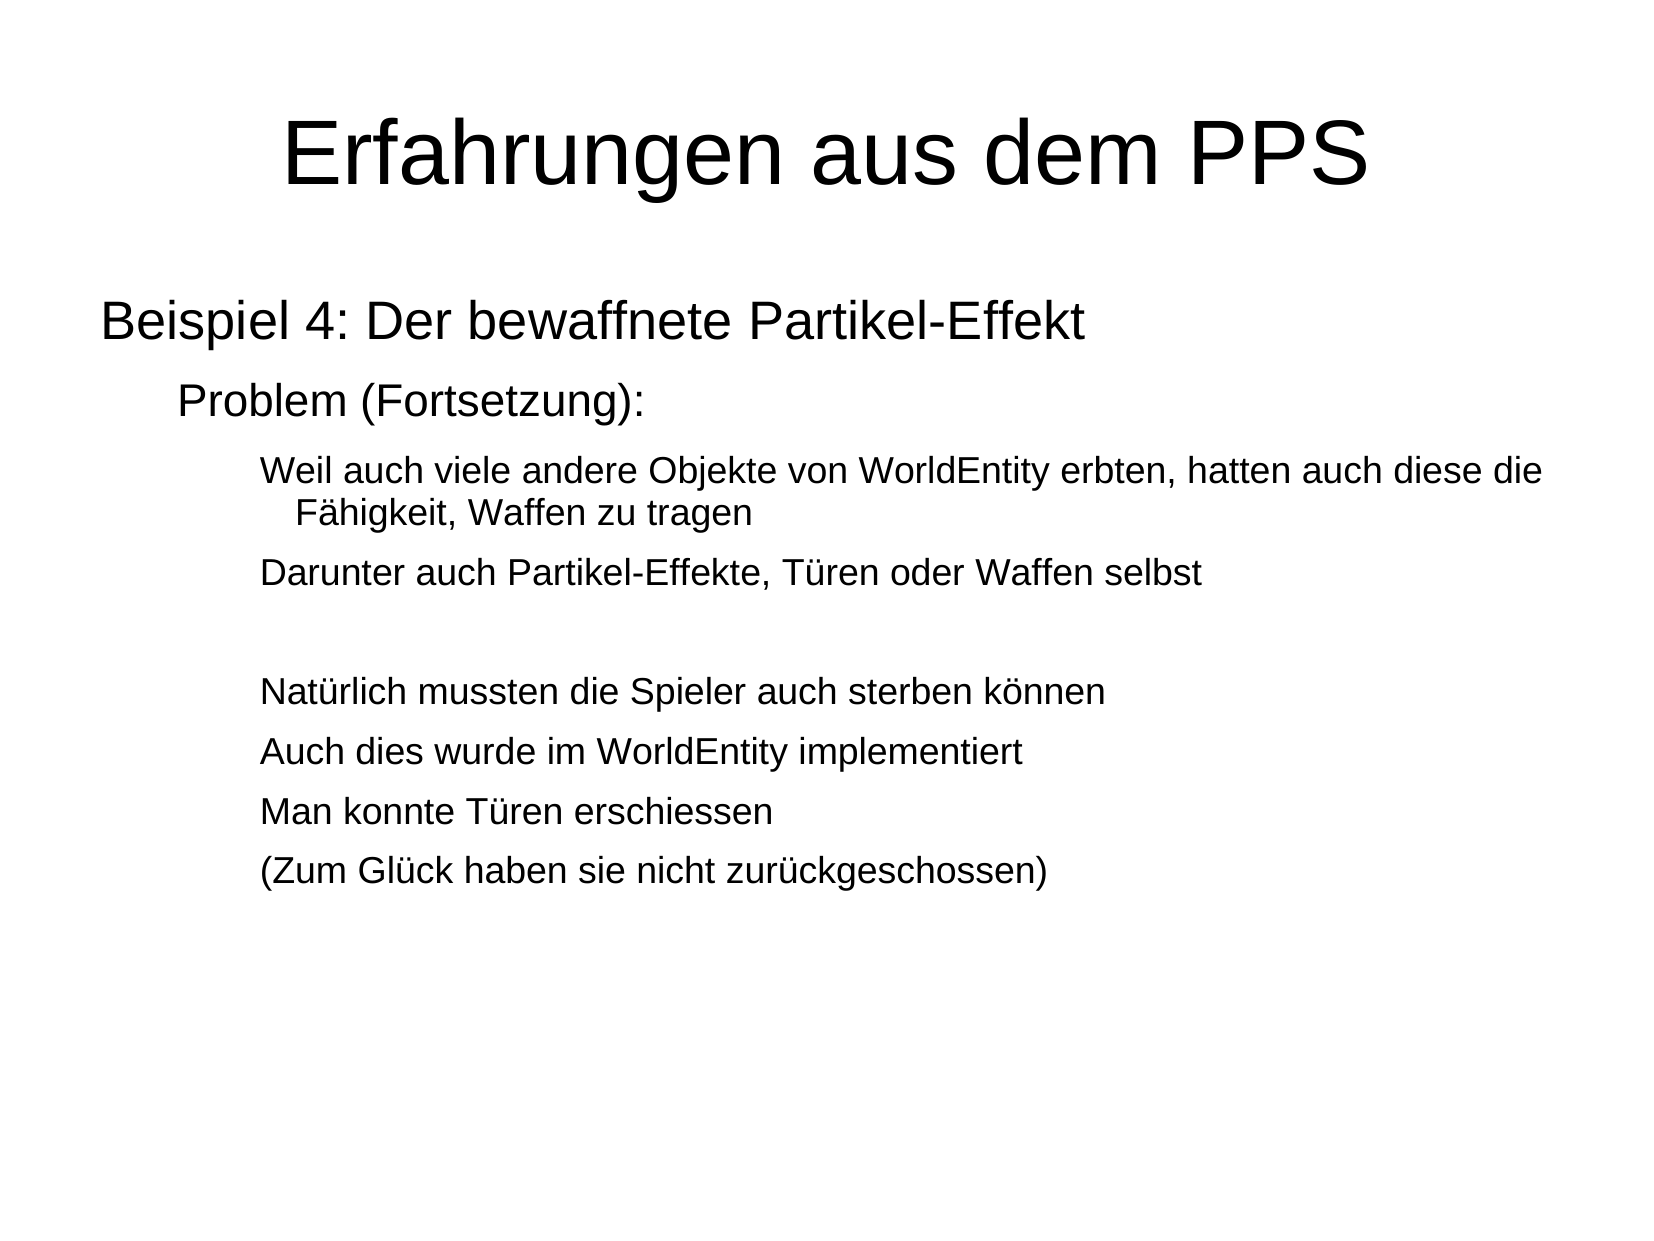

# Erfahrungen aus dem PPS
Beispiel 4: Der bewaffnete Partikel-Effekt
Problem (Fortsetzung):
Weil auch viele andere Objekte von WorldEntity erbten, hatten auch diese die Fähigkeit, Waffen zu tragen
Darunter auch Partikel-Effekte, Türen oder Waffen selbst
Natürlich mussten die Spieler auch sterben können
Auch dies wurde im WorldEntity implementiert
Man konnte Türen erschiessen
(Zum Glück haben sie nicht zurückgeschossen)